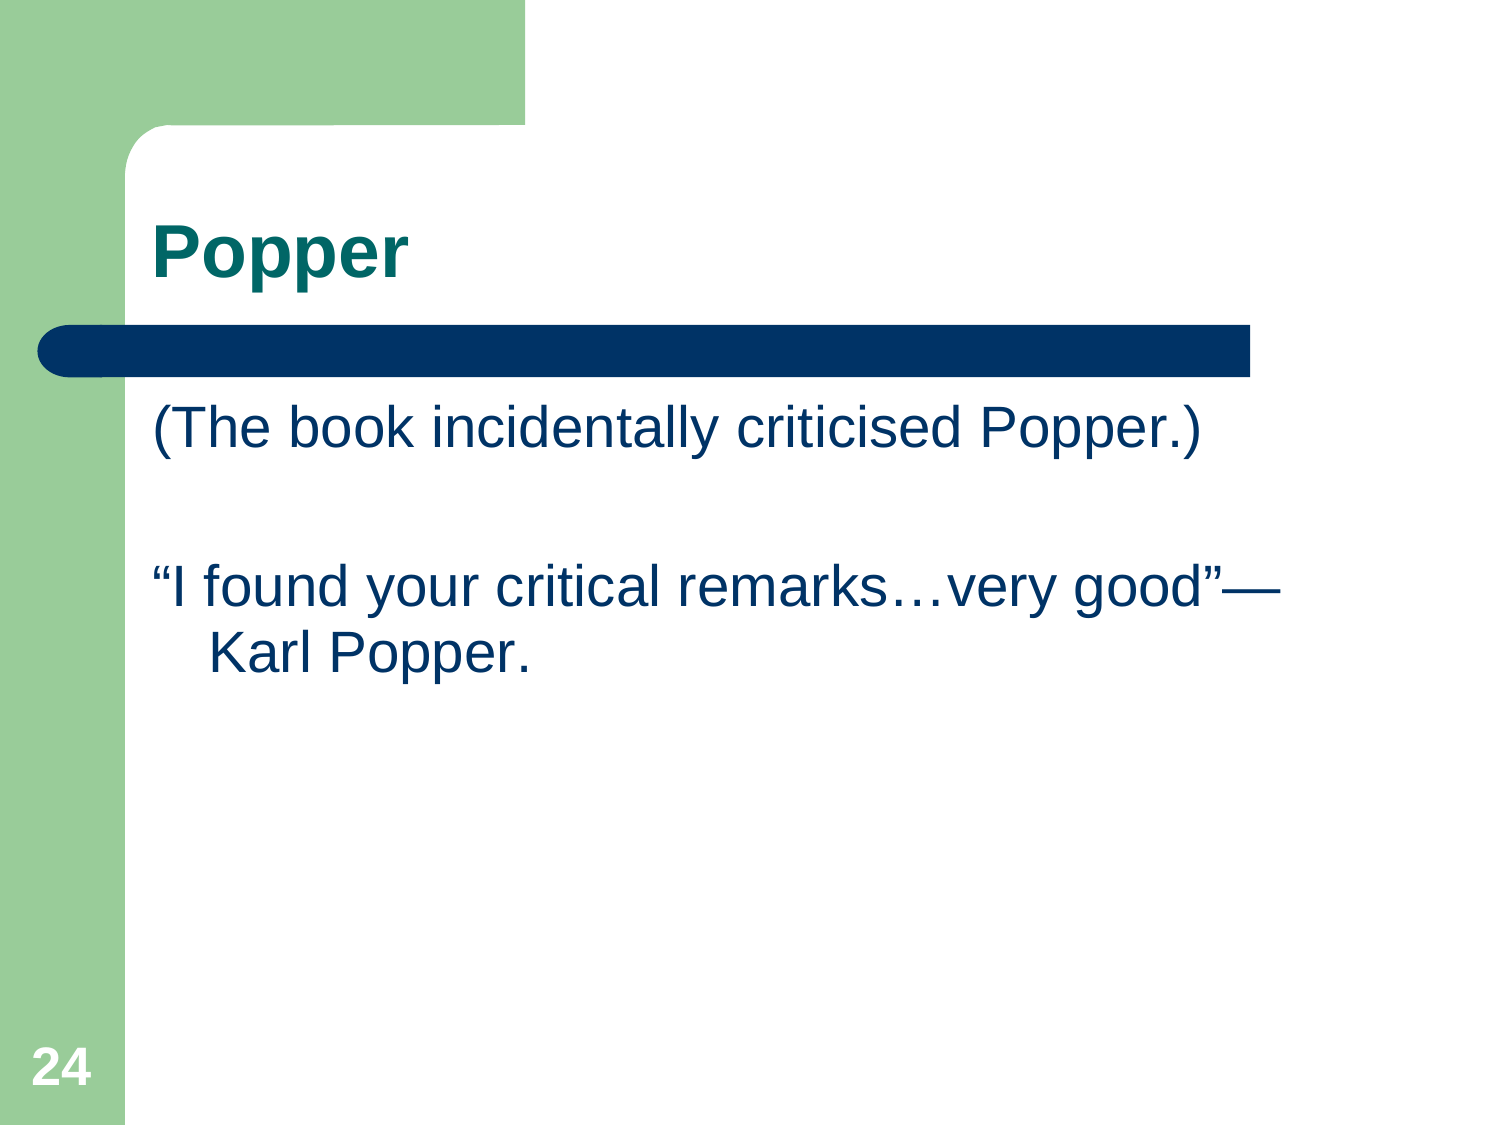

# Popper
(The book incidentally criticised Popper.)
“I found your critical remarks…very good”—Karl Popper.
24